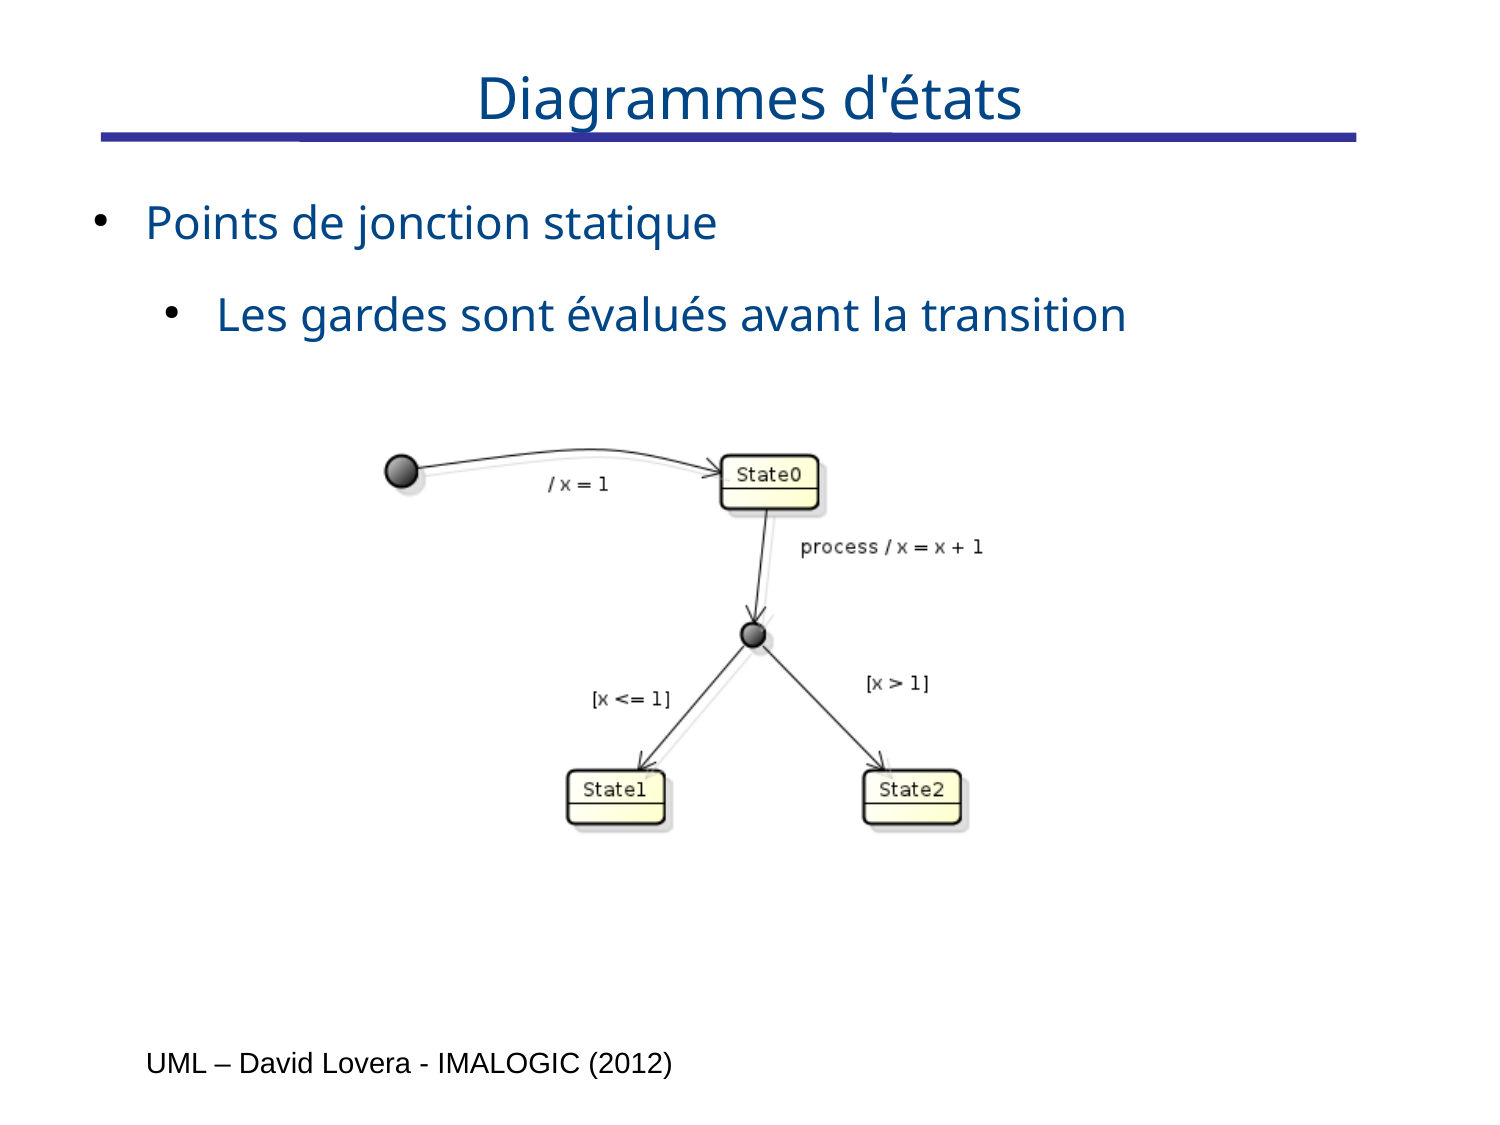

# Diagrammes d'états
Points de jonction statique
Les gardes sont évalués avant la transition
UML – David Lovera - IMALOGIC (2012)